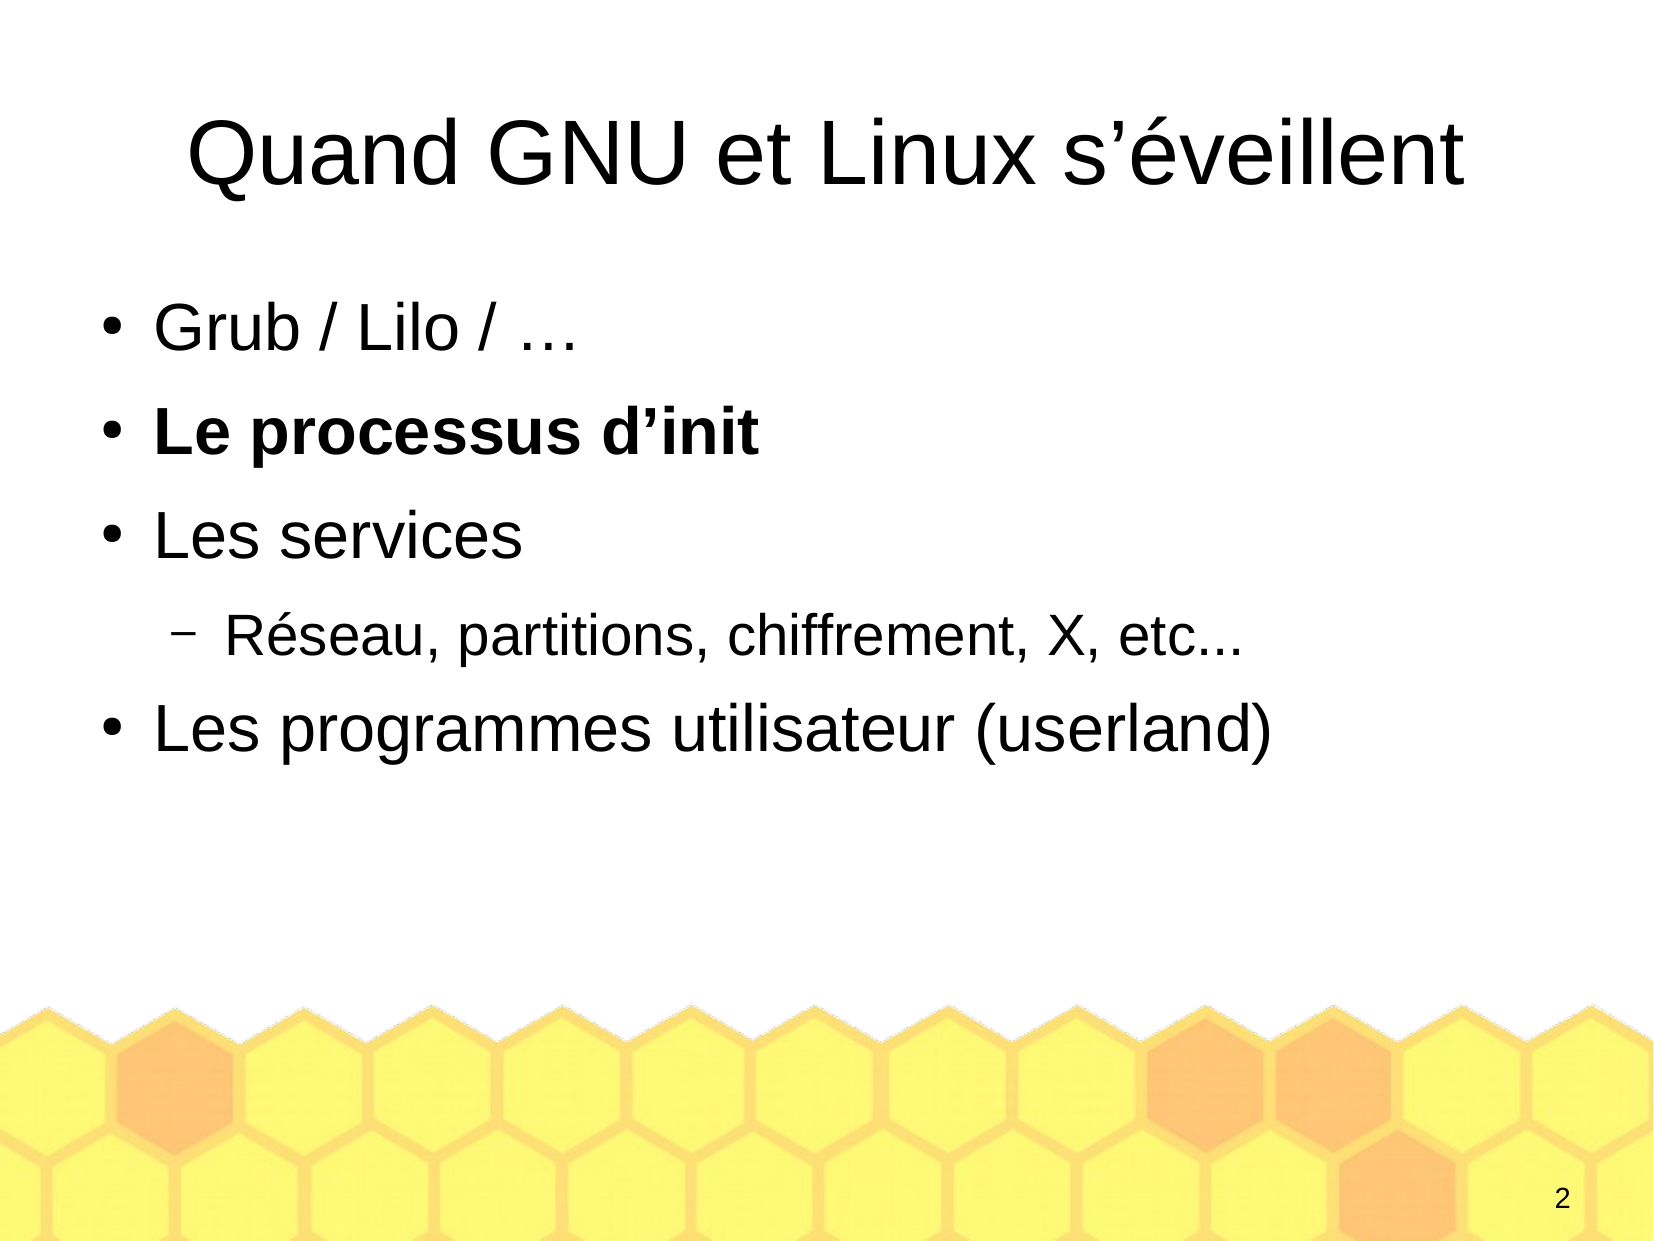

# Quand GNU et Linux s’éveillent
Grub / Lilo / …
Le processus d’init
Les services
Réseau, partitions, chiffrement, X, etc...
Les programmes utilisateur (userland)
2